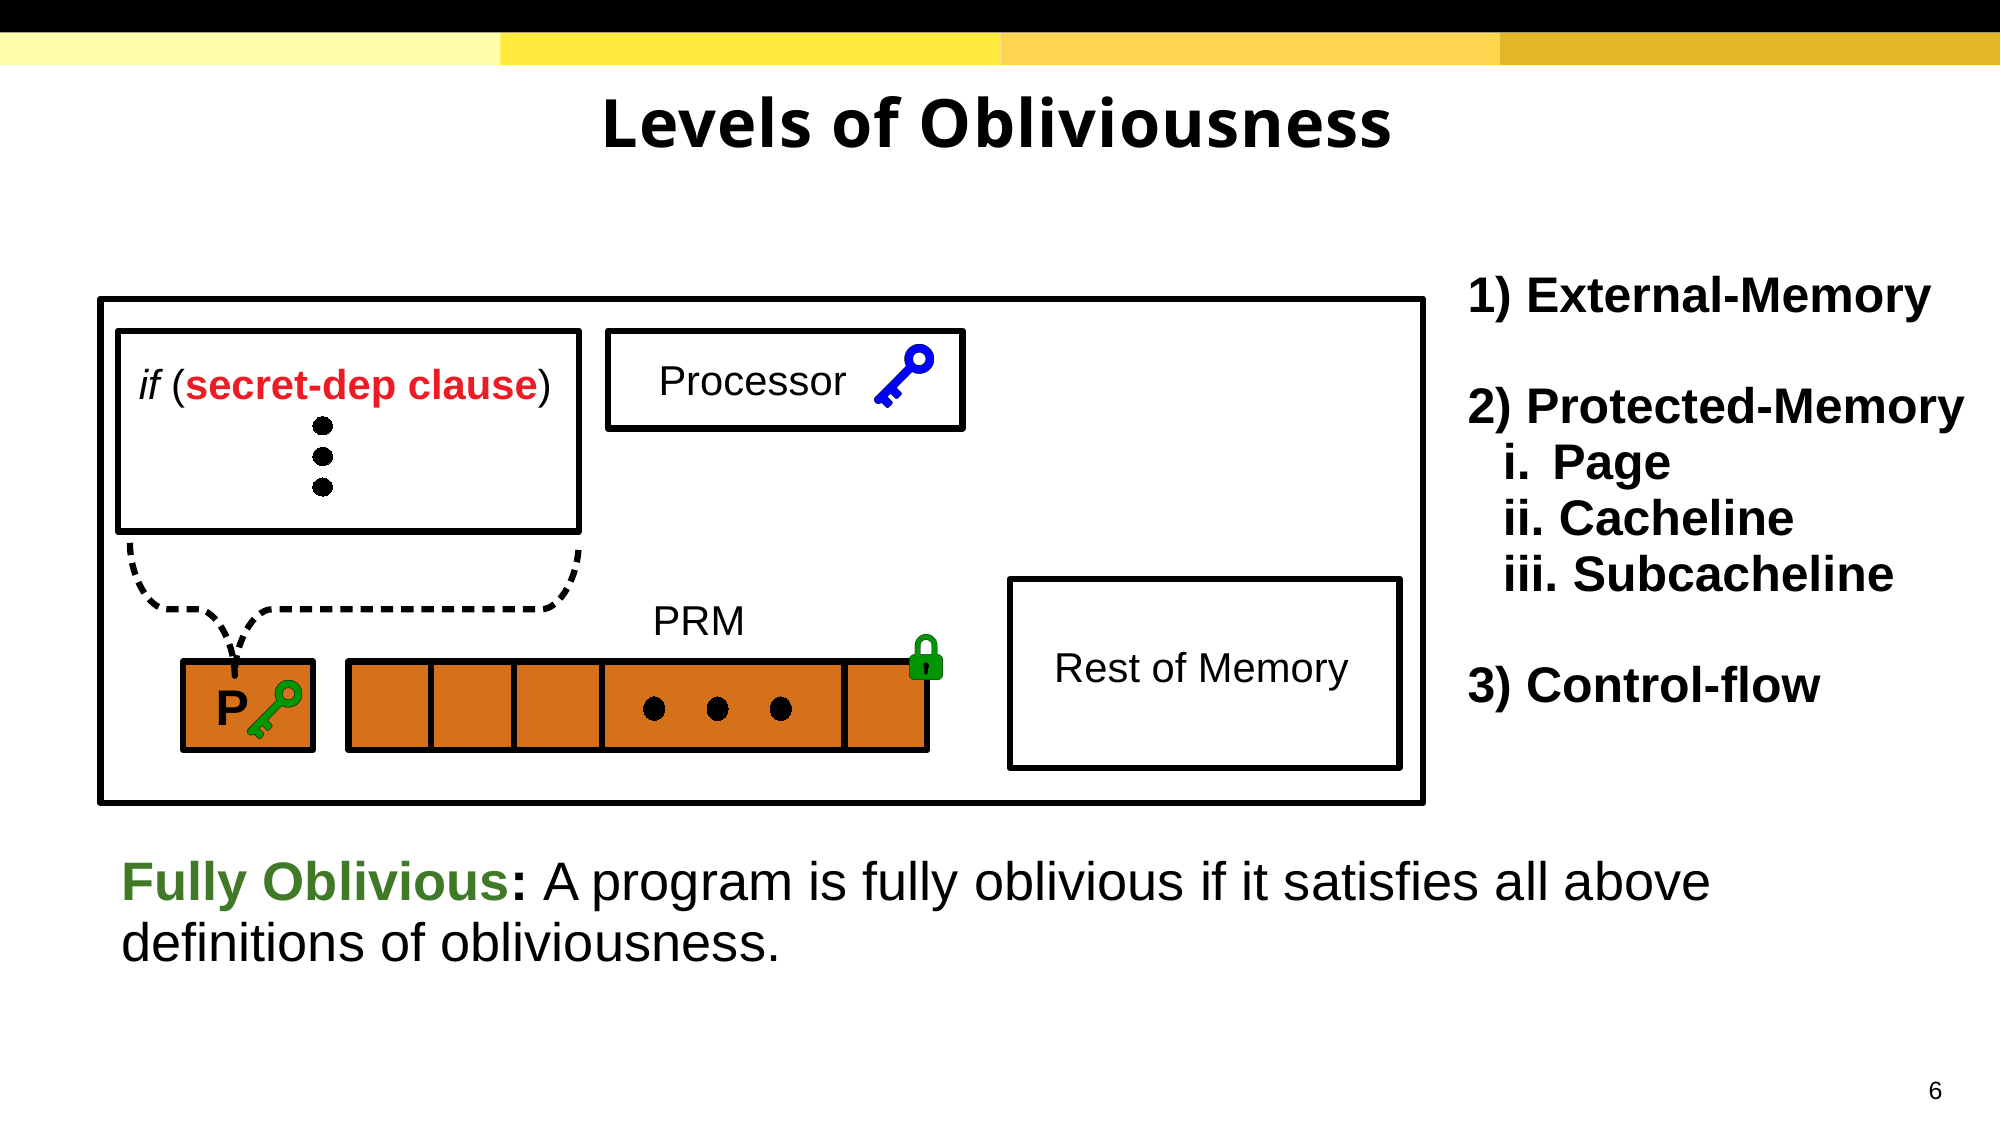

# Levels of Obliviousness
 External-Memory
 Protected-Memory
 Page
 Cacheline
 Subcacheline
 Control-flow
Processor
if (secret-dep clause)
PRM
Rest of Memory
P
Fully Oblivious: A program is fully oblivious if it satisfies all above
definitions of obliviousness.
6